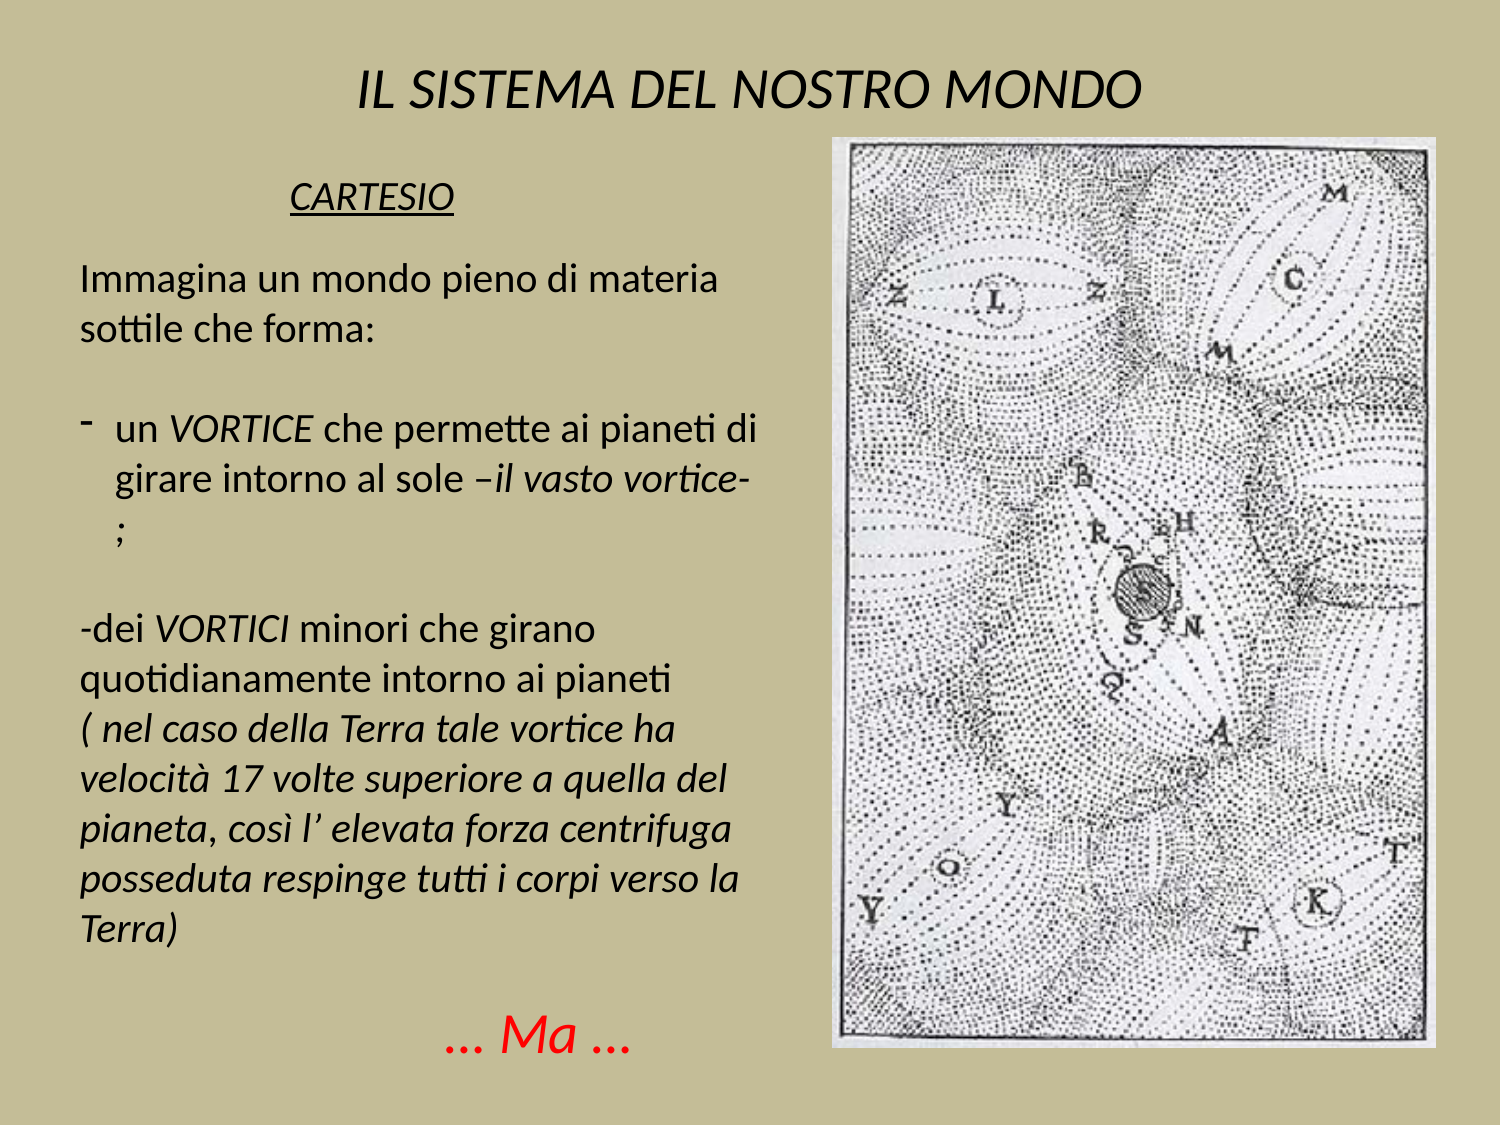

IL SISTEMA DEL NOSTRO MONDO
CARTESIO
Immagina un mondo pieno di materia sottile che forma:
un VORTICE che permette ai pianeti di girare intorno al sole –il vasto vortice- ;
-dei VORTICI minori che girano quotidianamente intorno ai pianeti
( nel caso della Terra tale vortice ha velocità 17 volte superiore a quella del pianeta, così l’ elevata forza centrifuga posseduta respinge tutti i corpi verso la Terra)
… Ma …